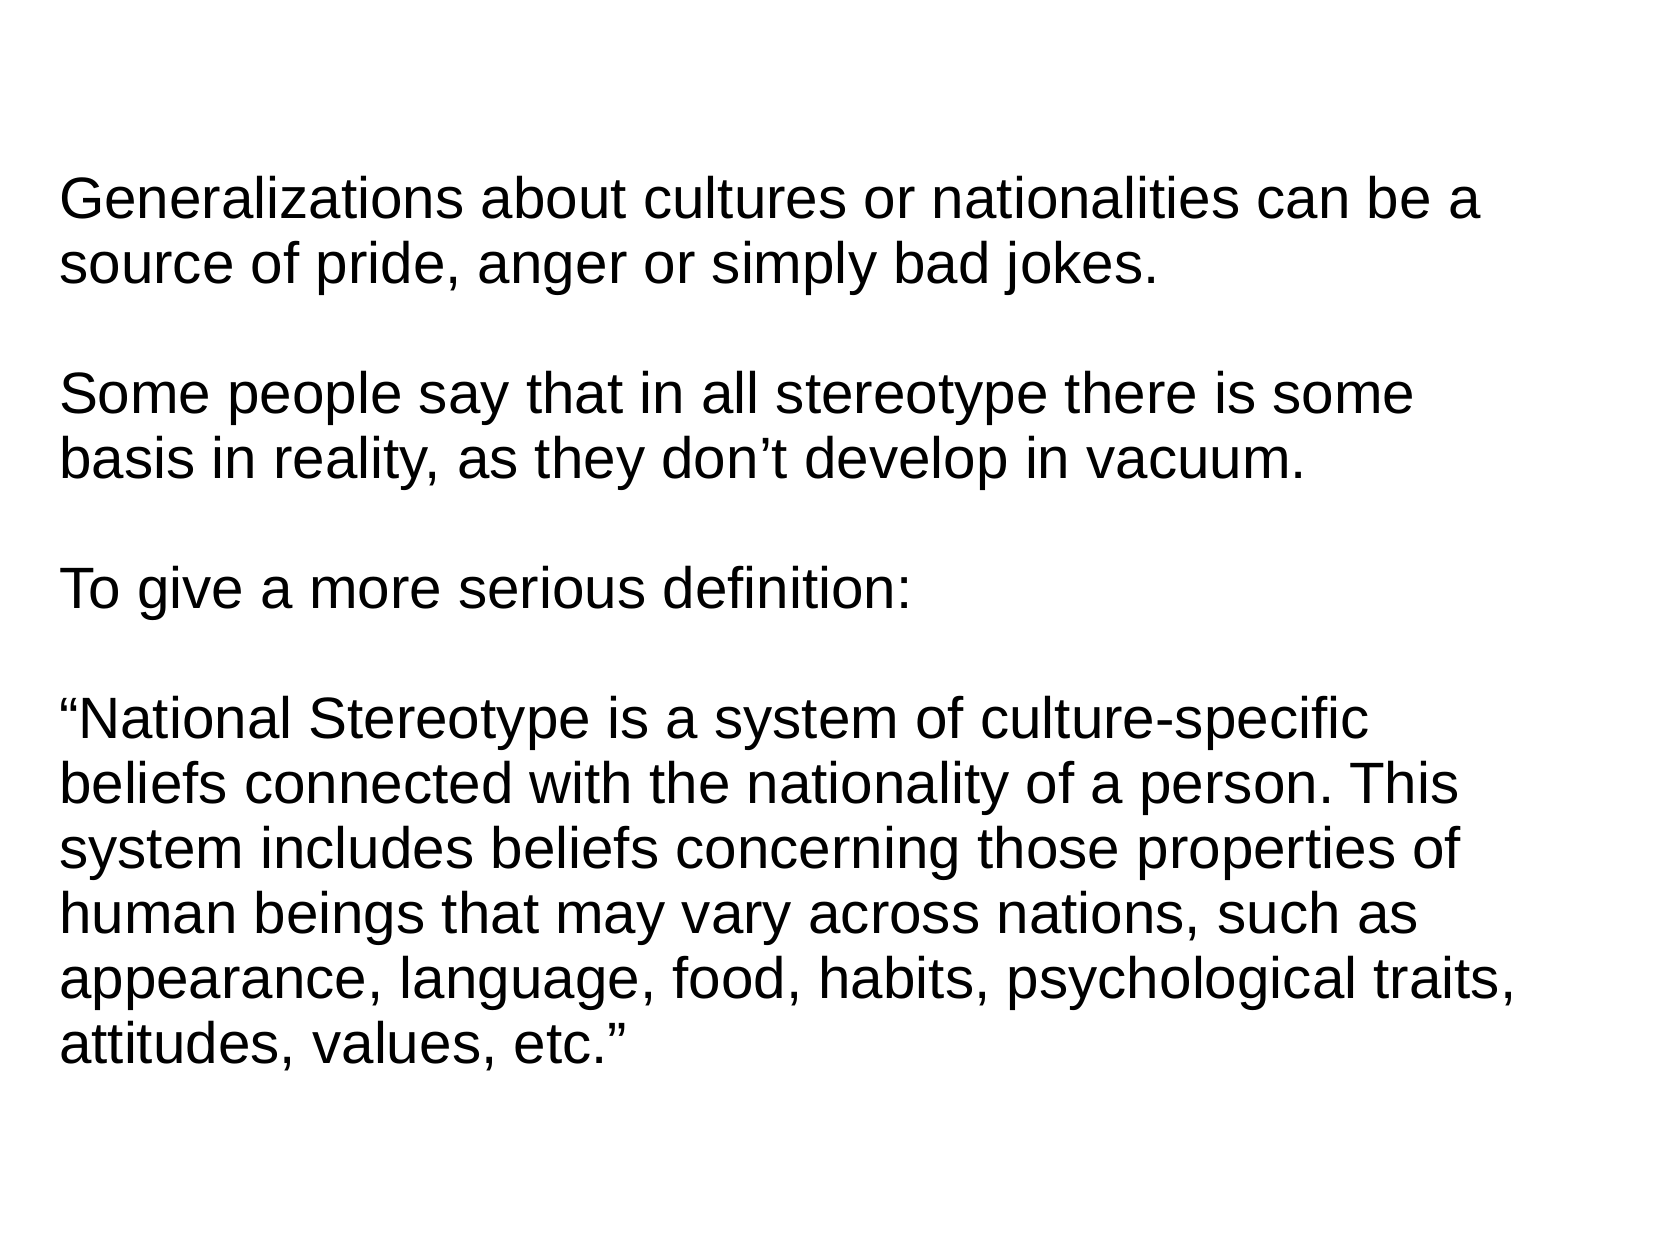

# Generalizations about cultures or nationalities can be a source of pride, anger or simply bad jokes. Some people say that in all stereotype there is some basis in reality, as they don’t develop in vacuum.
To give a more serious definition:
“National Stereotype is a system of culture-specific beliefs connected with the nationality of a person. This system includes beliefs concerning those properties of human beings that may vary across nations, such as appearance, language, food, habits, psychological traits, attitudes, values, etc.”